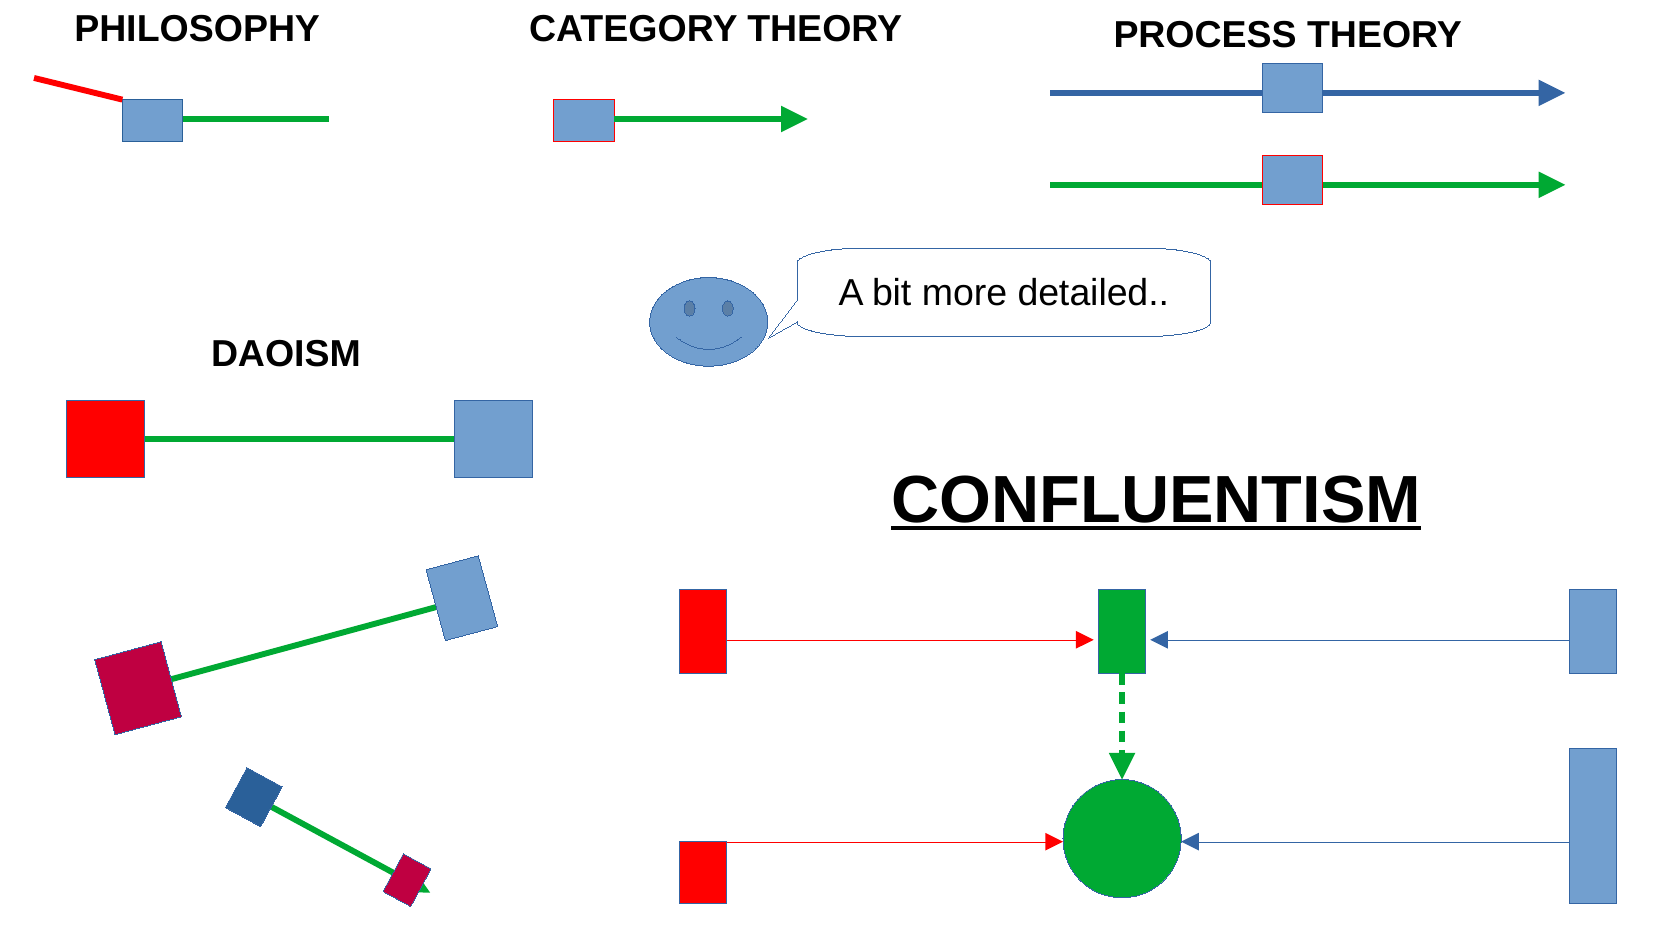

PHILOSOPHY
CATEGORY THEORY
PROCESS THEORY
A bit more detailed..
DAOISM
CONFLUENTISM